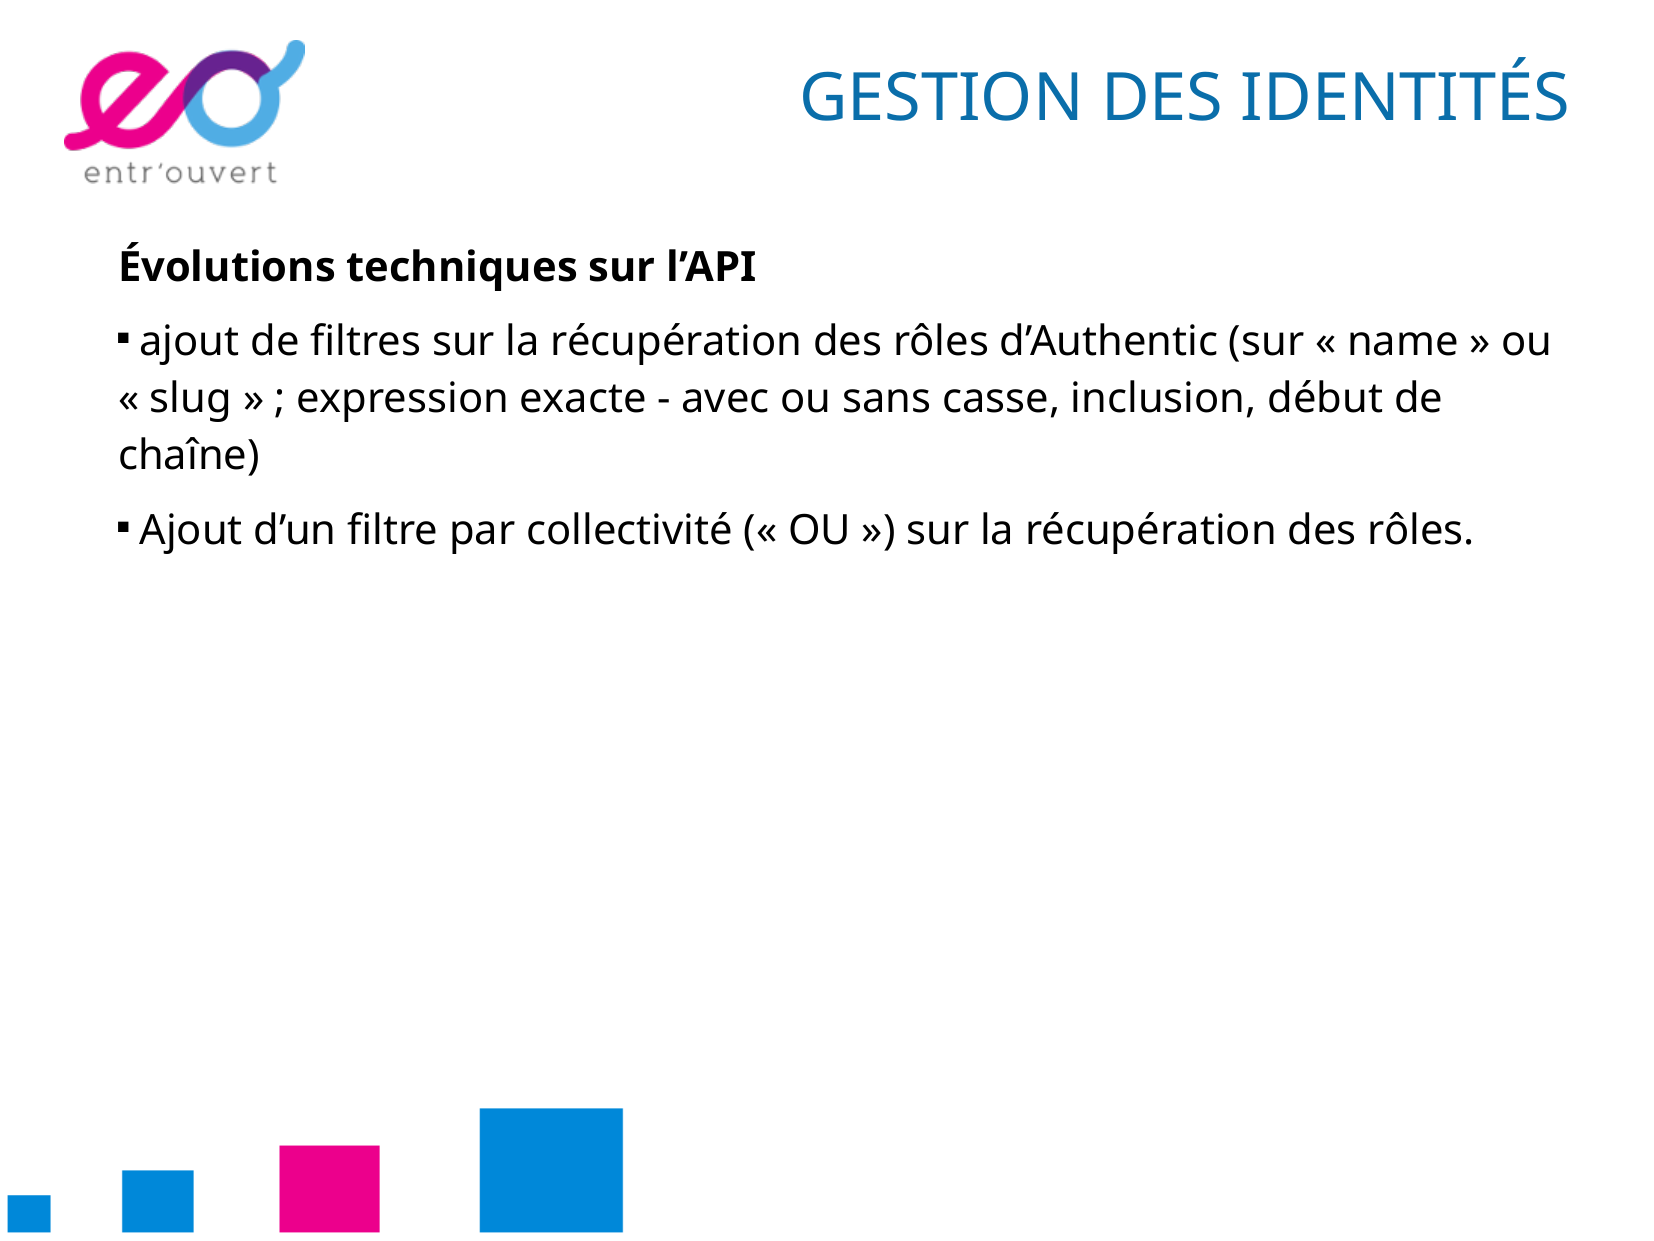

# Gestion des identités
Évolutions techniques sur l’API
 ajout de filtres sur la récupération des rôles d’Authentic (sur « name » ou « slug » ; expression exacte - avec ou sans casse, inclusion, début de chaîne)
 Ajout d’un filtre par collectivité (« OU ») sur la récupération des rôles.